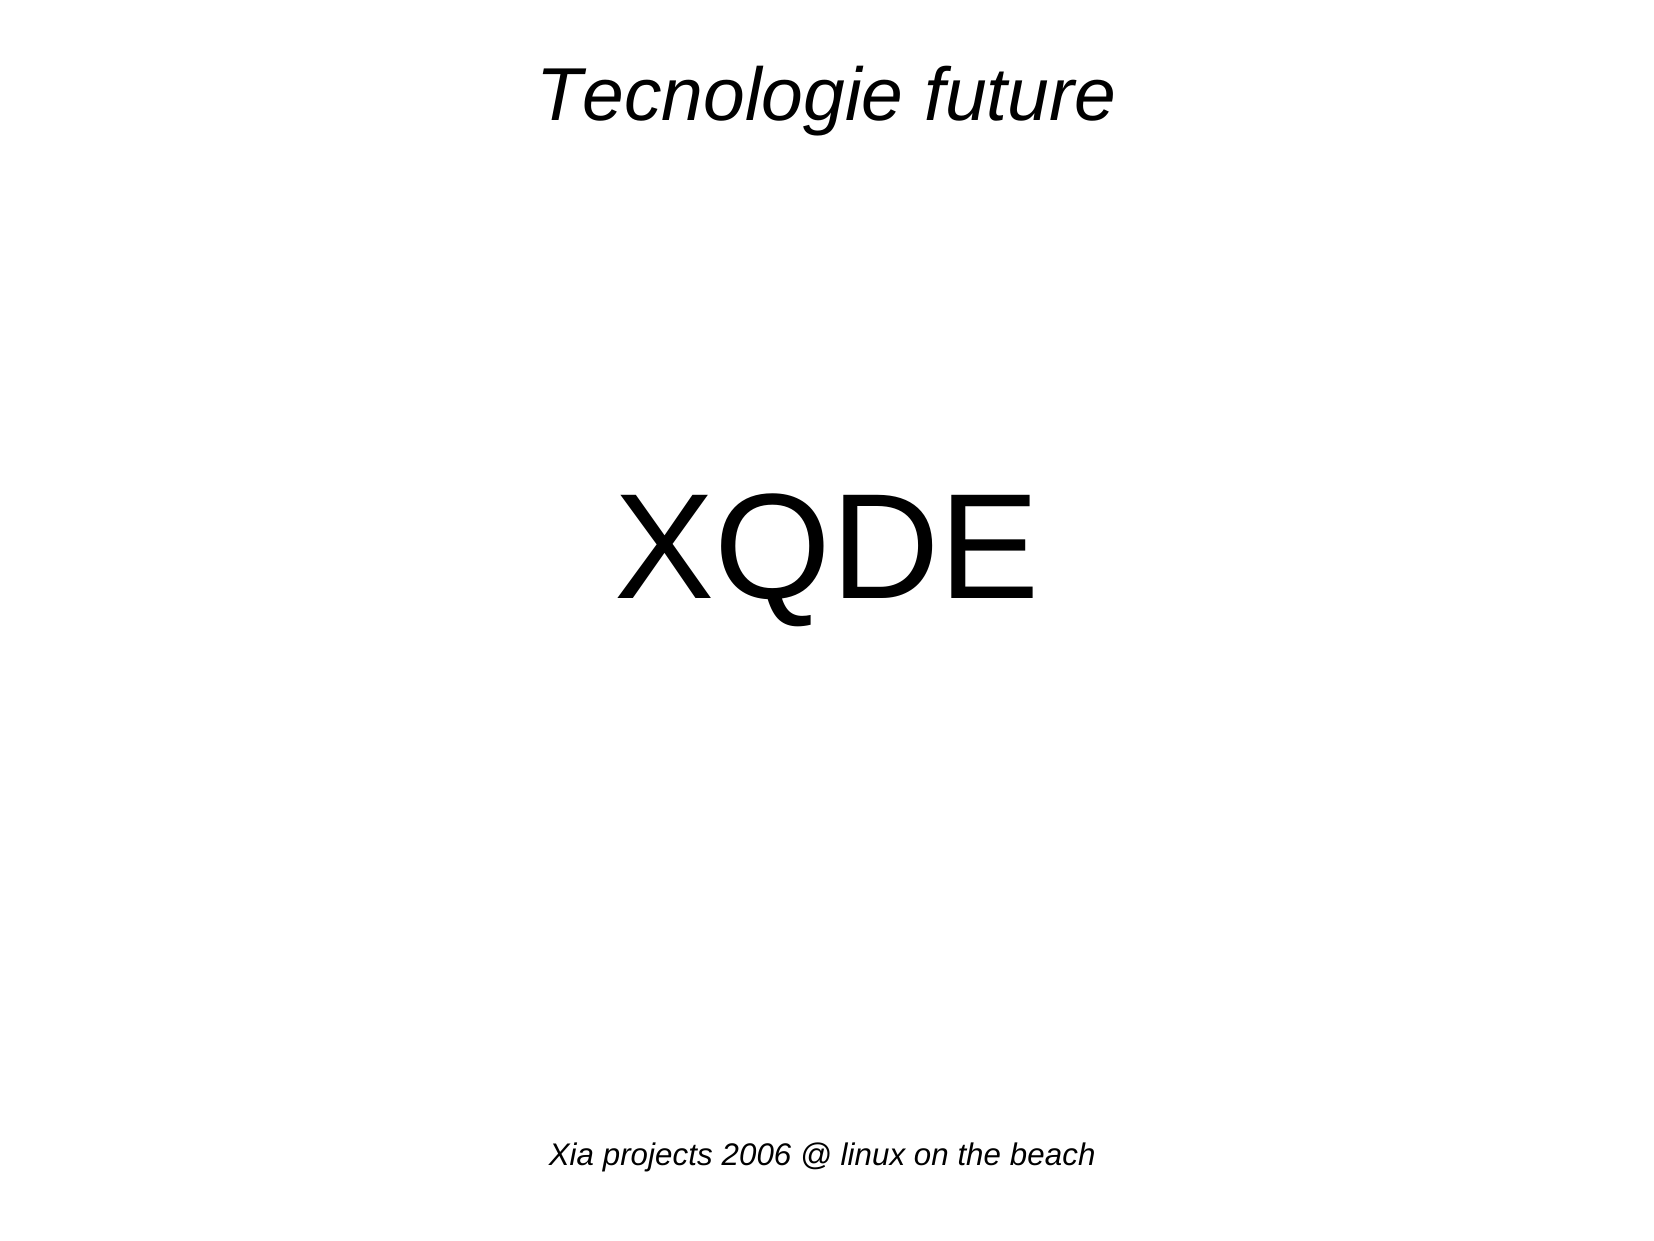

# Tecnologie future
XQDE
Xia projects 2006 @ linux on the beach